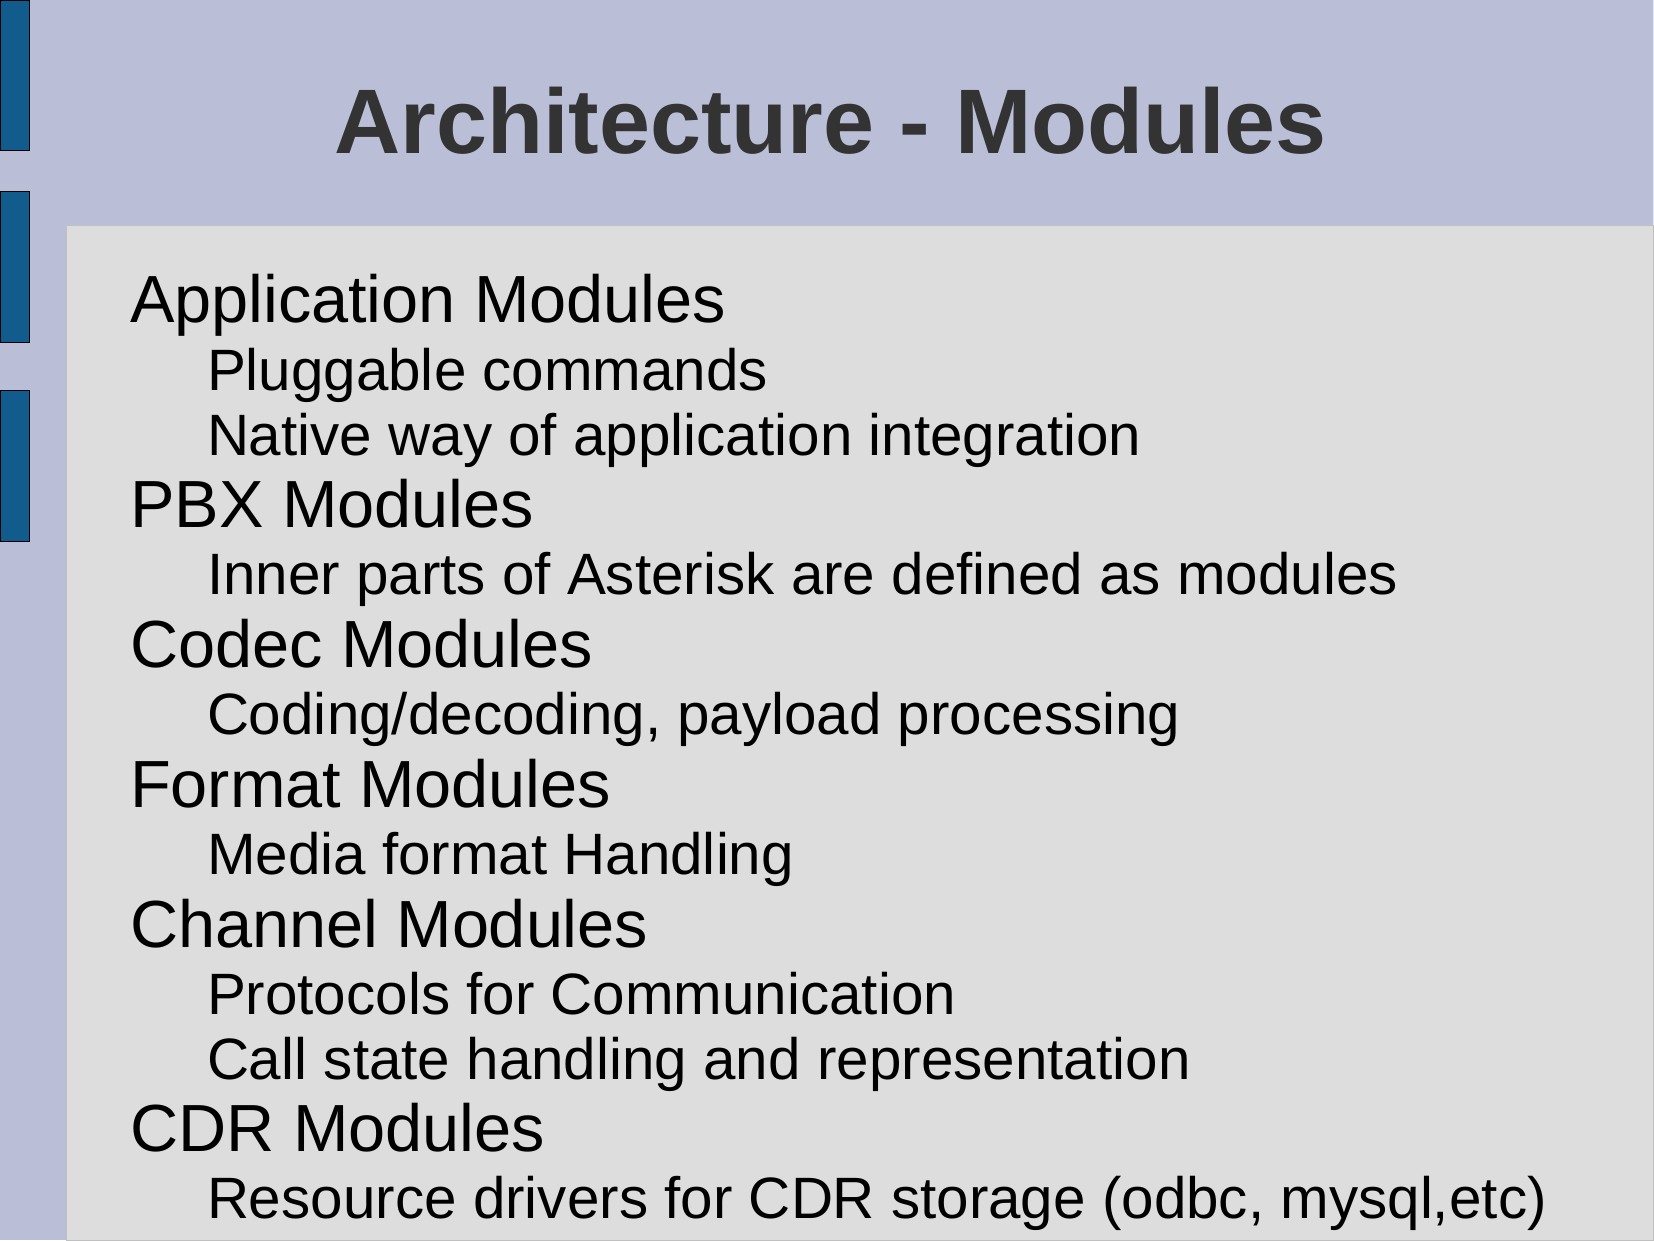

# Architecture - Modules
Application Modules
Pluggable commands
Native way of application integration
PBX Modules
Inner parts of Asterisk are defined as modules
Codec Modules
Coding/decoding, payload processing
Format Modules
Media format Handling
Channel Modules
Protocols for Communication
Call state handling and representation
CDR Modules
Resource drivers for CDR storage (odbc, mysql,etc)